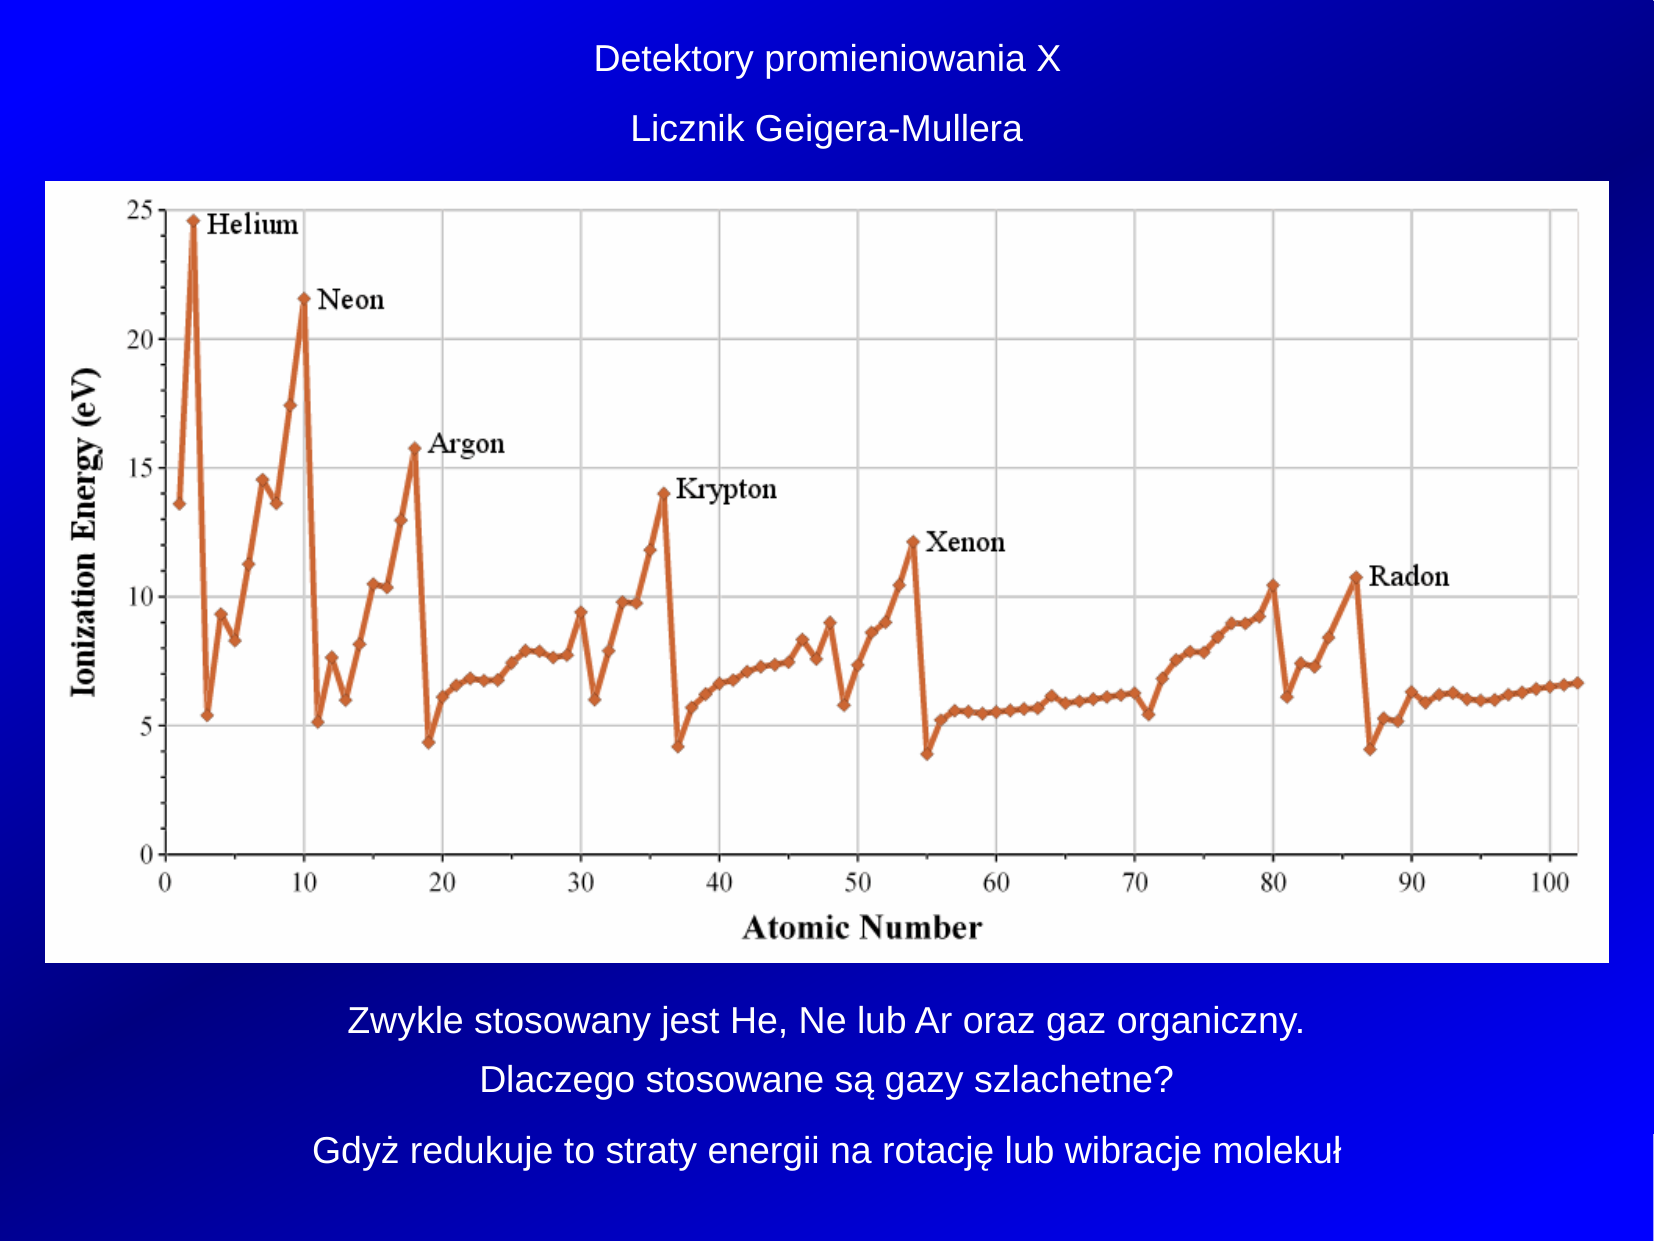

Detektory promieniowania X
Licznik Geigera-Mullera
Zwykle stosowany jest He, Ne lub Ar oraz gaz organiczny.
Dlaczego stosowane są gazy szlachetne?
Gdyż redukuje to straty energii na rotację lub wibracje molekuł